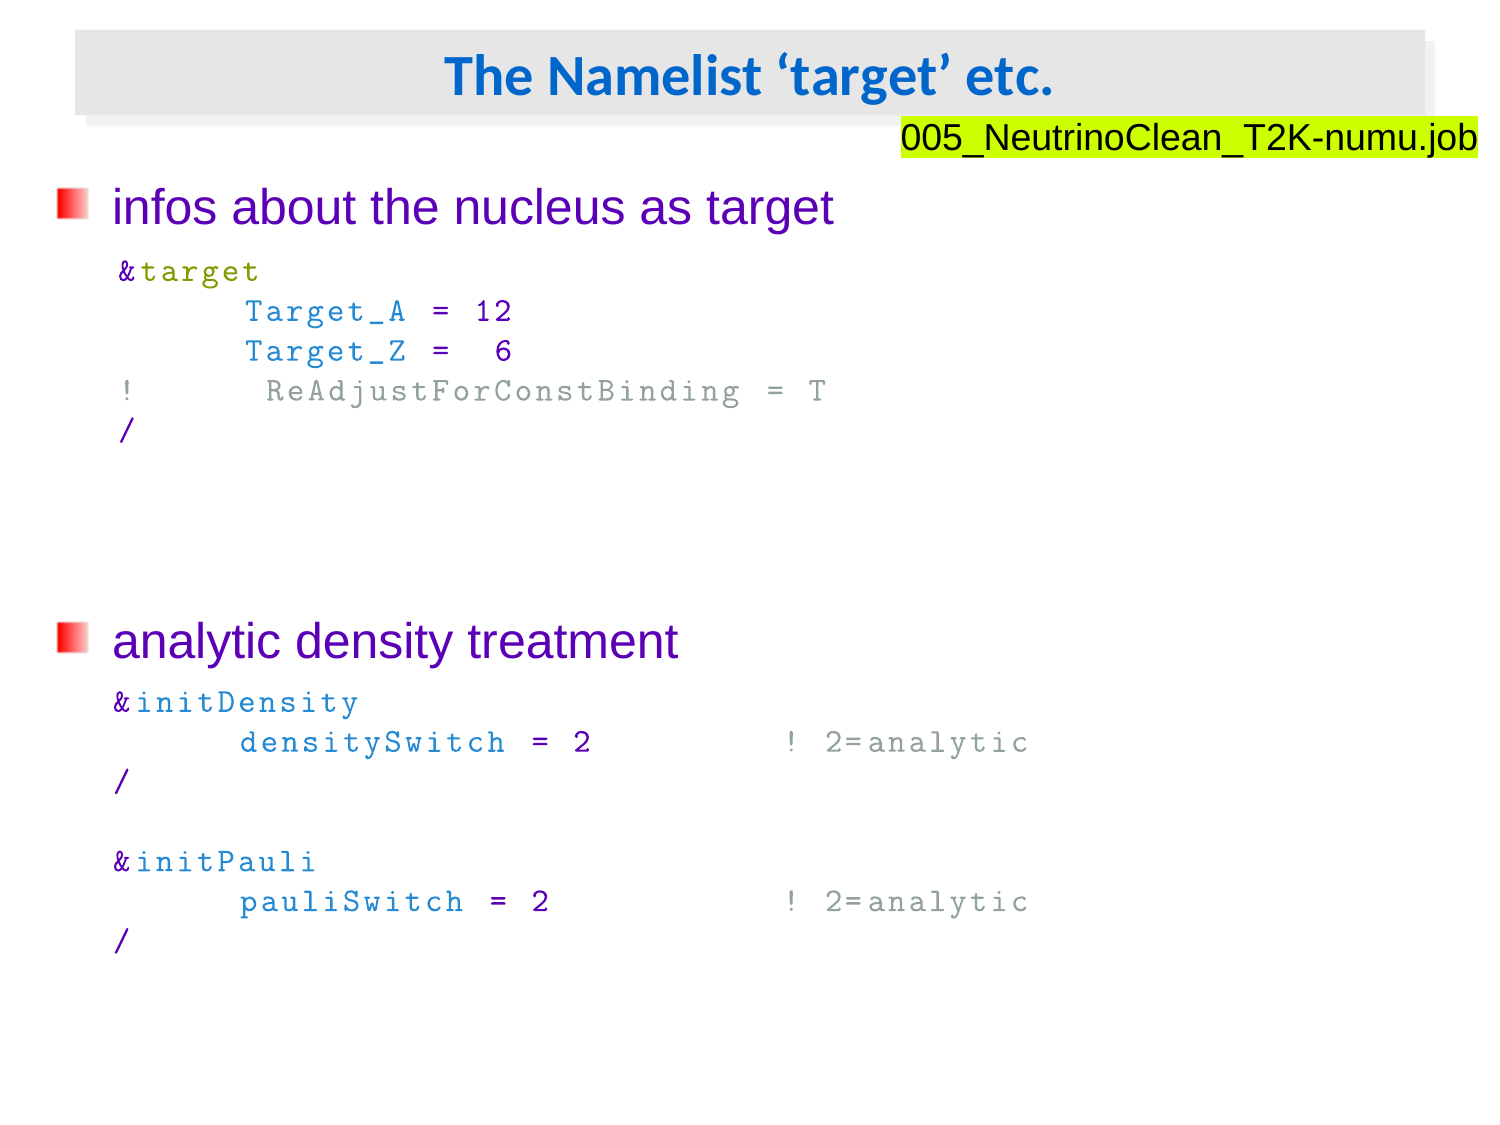

# The Namelist ‘target’ etc.
005_NeutrinoClean_T2K-numu.job
infos about the nucleus as target
analytic density treatment